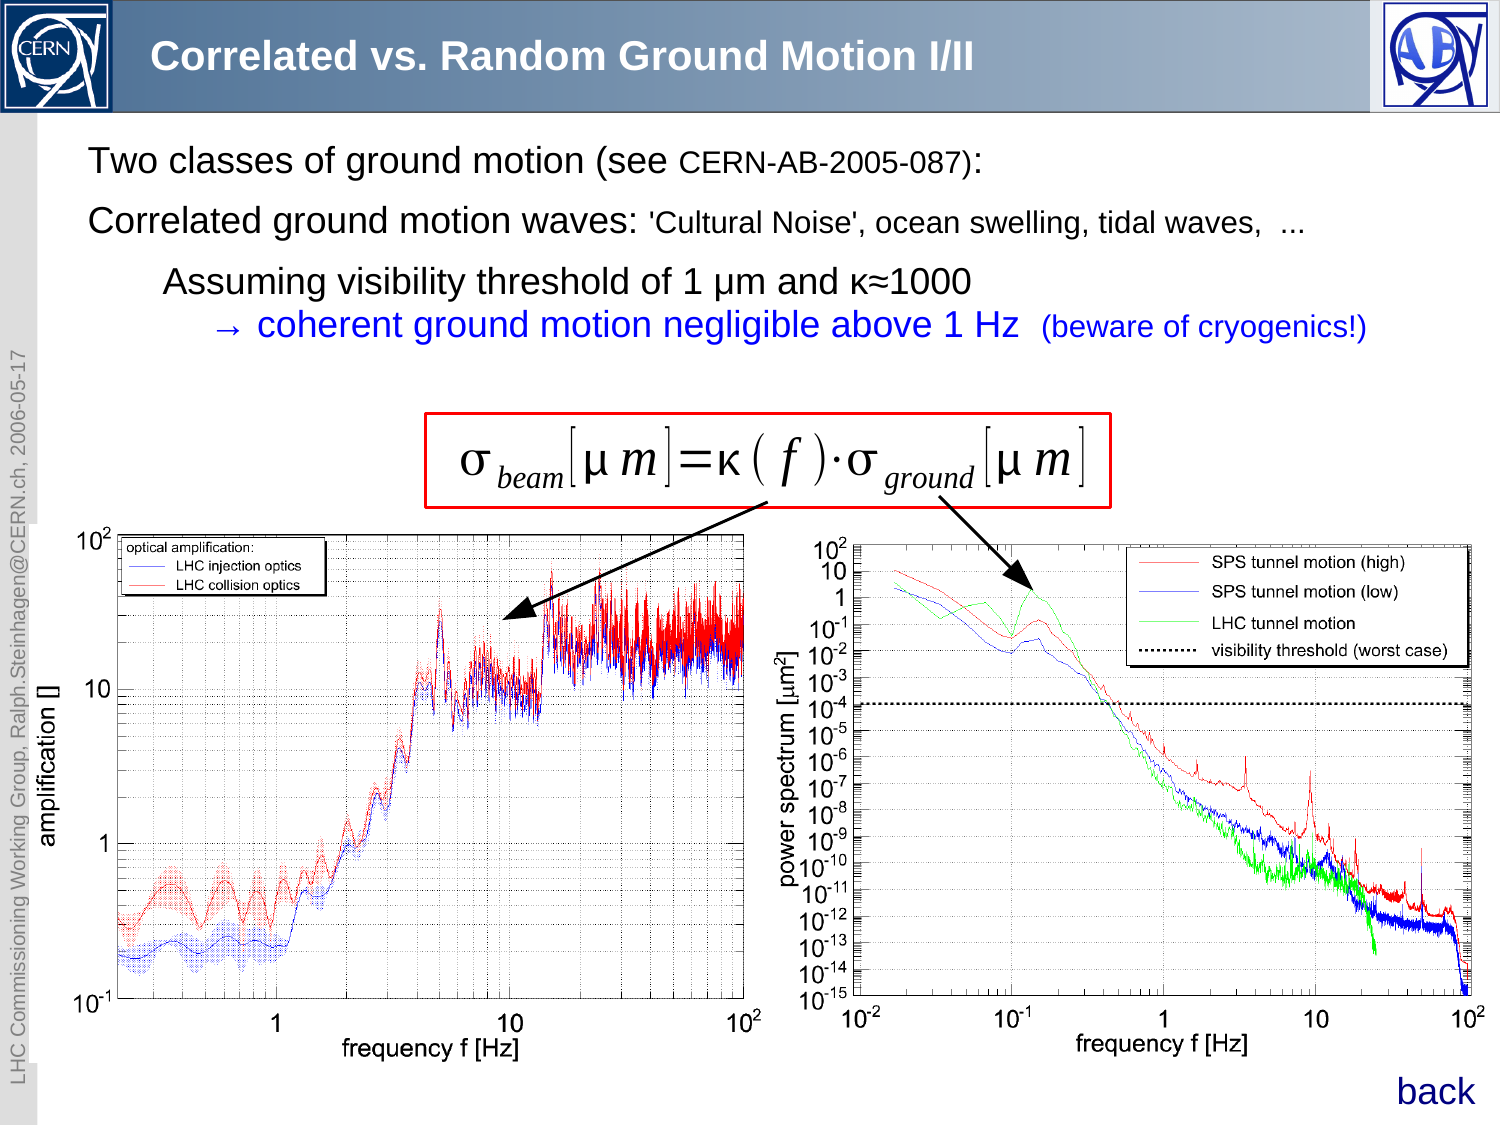

# Correlated vs. Random Ground Motion I/II
Two classes of ground motion (see CERN-AB-2005-087):
Correlated ground motion waves: 'Cultural Noise', ocean swelling, tidal waves, ...
Assuming visibility threshold of 1 μm and κ≈1000				→ coherent ground motion negligible above 1 Hz (beware of cryogenics!)
back